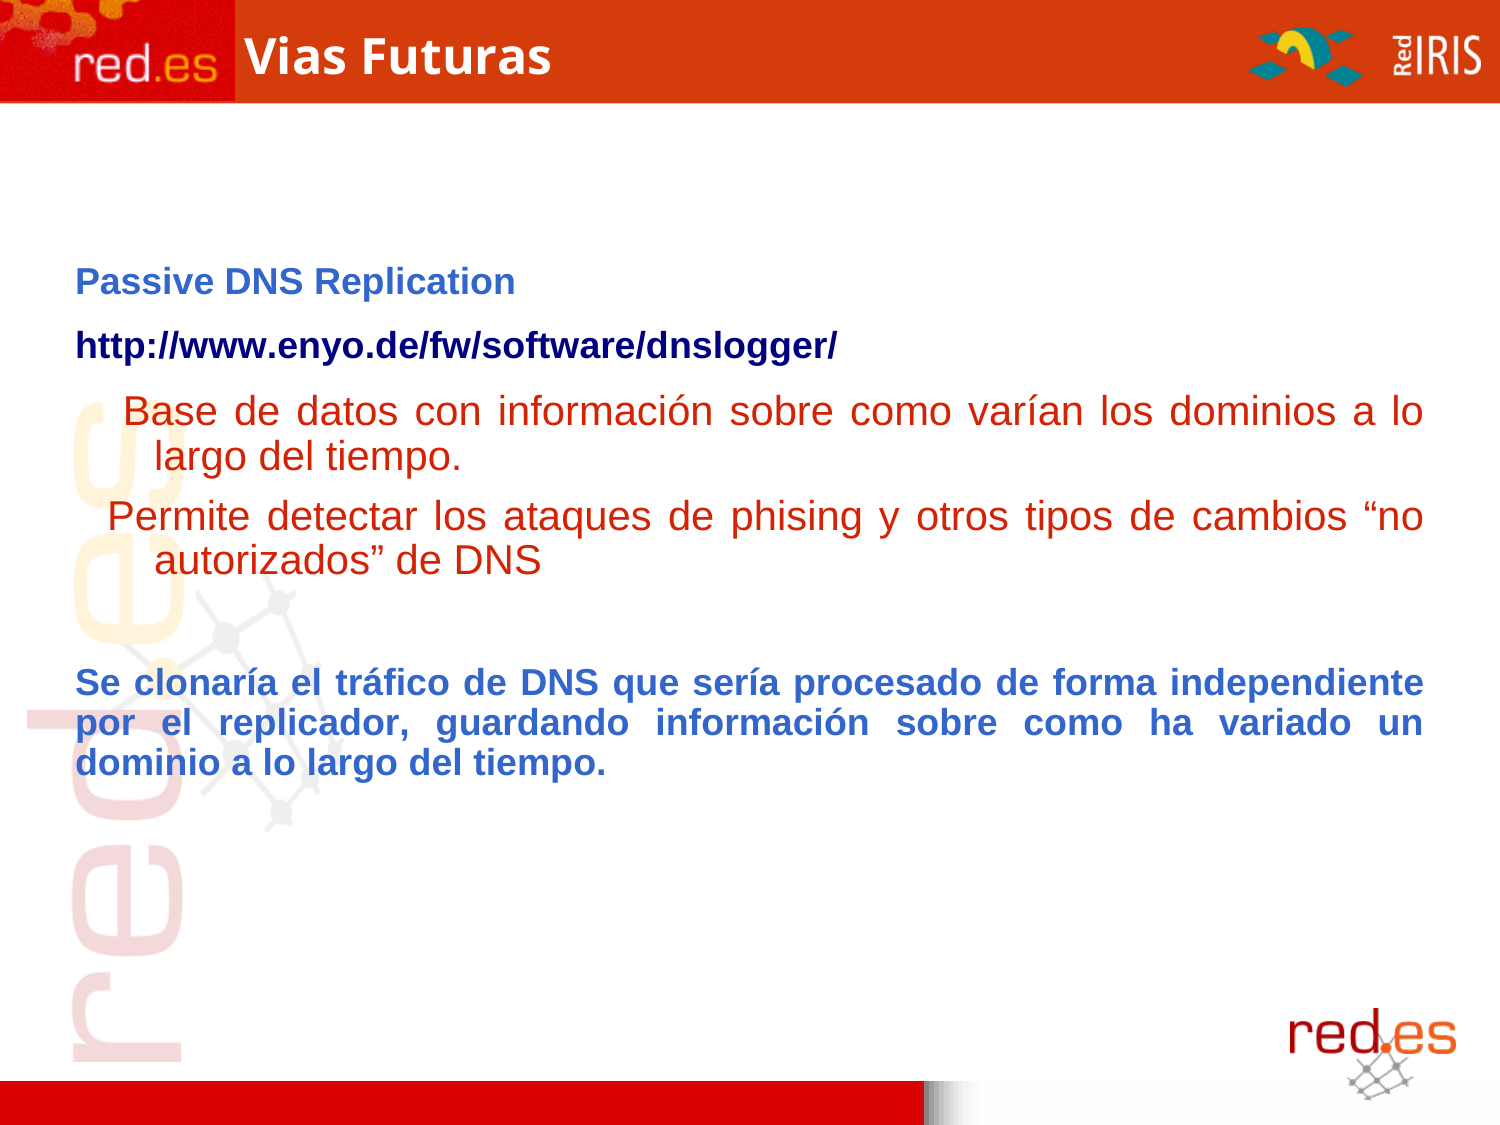

# Vias Futuras
Passive DNS Replication
http://www.enyo.de/fw/software/dnslogger/
 Base de datos con información sobre como varían los dominios a lo largo del tiempo.
Permite detectar los ataques de phising y otros tipos de cambios “no autorizados” de DNS
Se clonaría el tráfico de DNS que sería procesado de forma independiente por el replicador, guardando información sobre como ha variado un dominio a lo largo del tiempo.